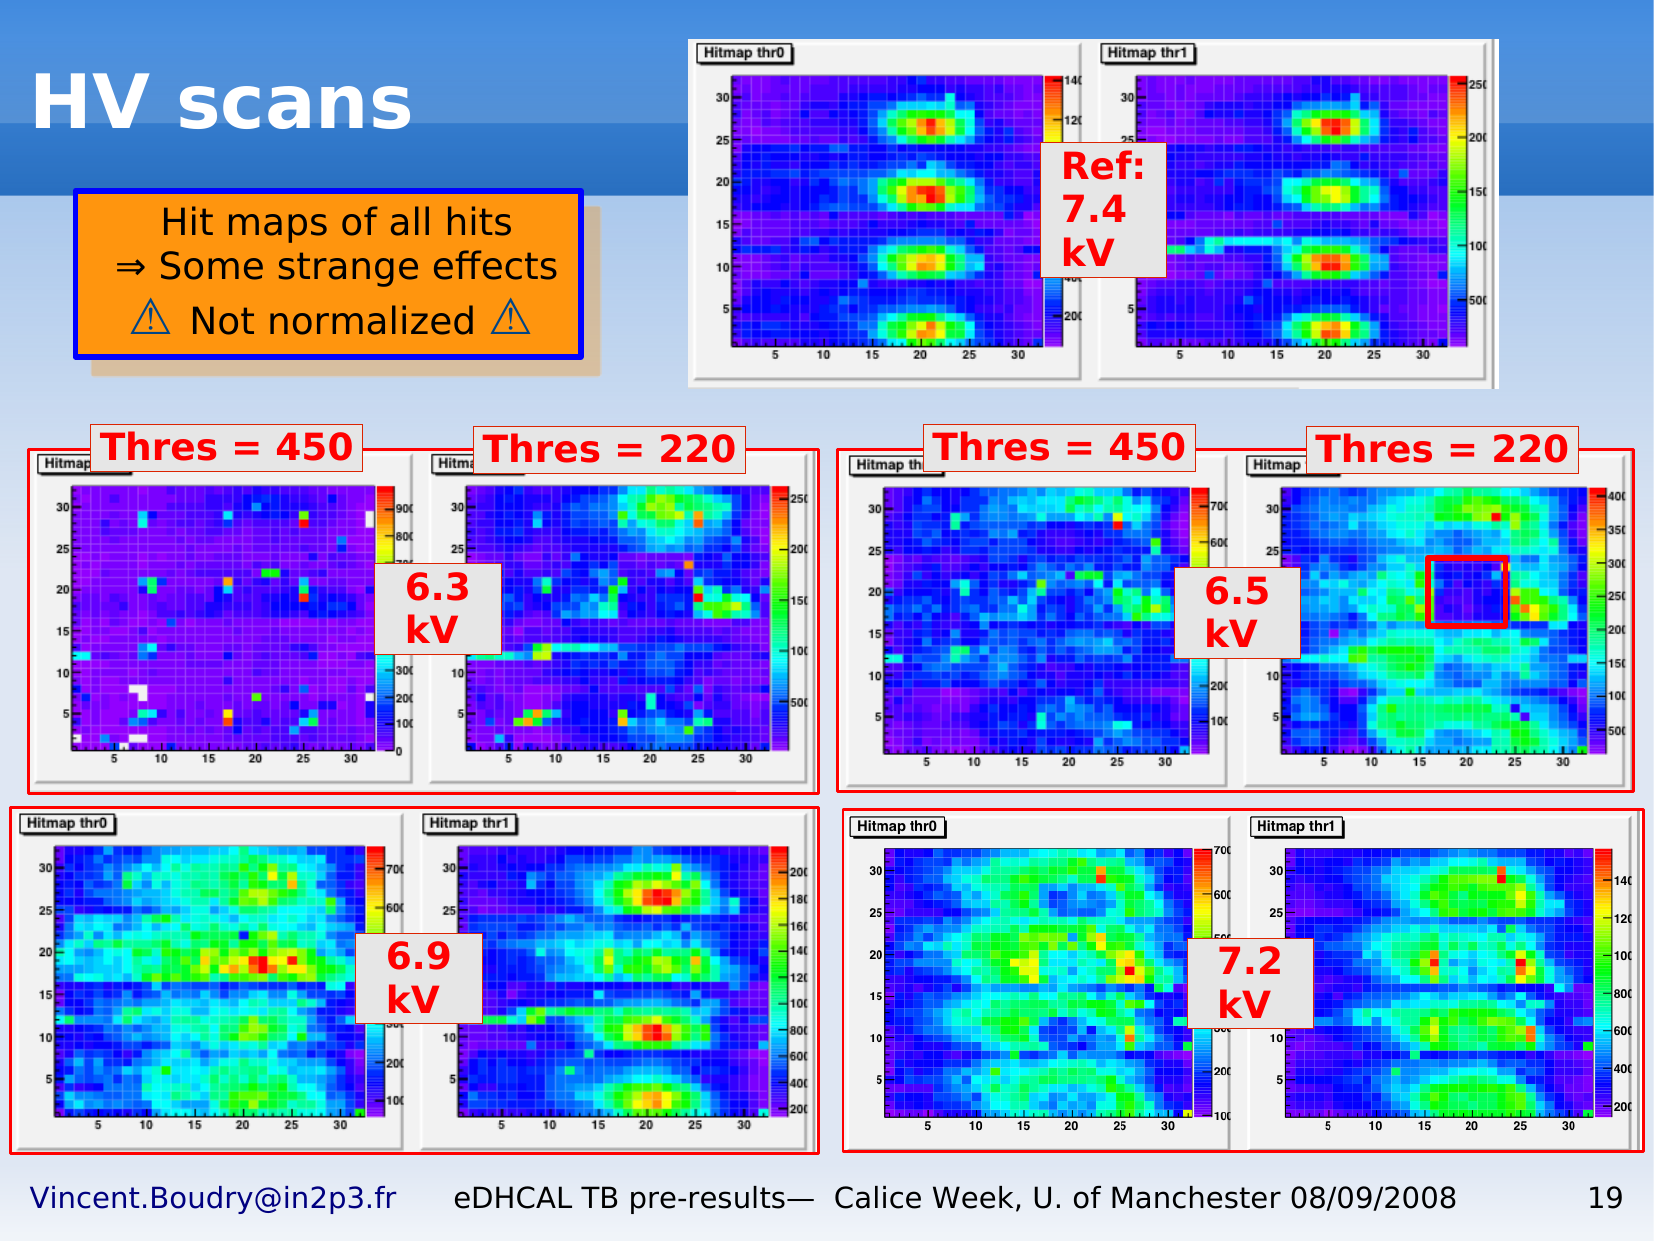

# HV scans
Ref:
7.4 kV
Hit maps of all hits
⇒ Some strange effects
⚠ Not normalized ⚠
Thres = 450
Thres = 450
Thres = 220
Thres = 220
6.3 kV
6.5 kV
6.5 kV
6.9 kV
7.2 kV
eDHCAL TB pre-results— Calice Week, U. of Manchester 08/09/2008
19